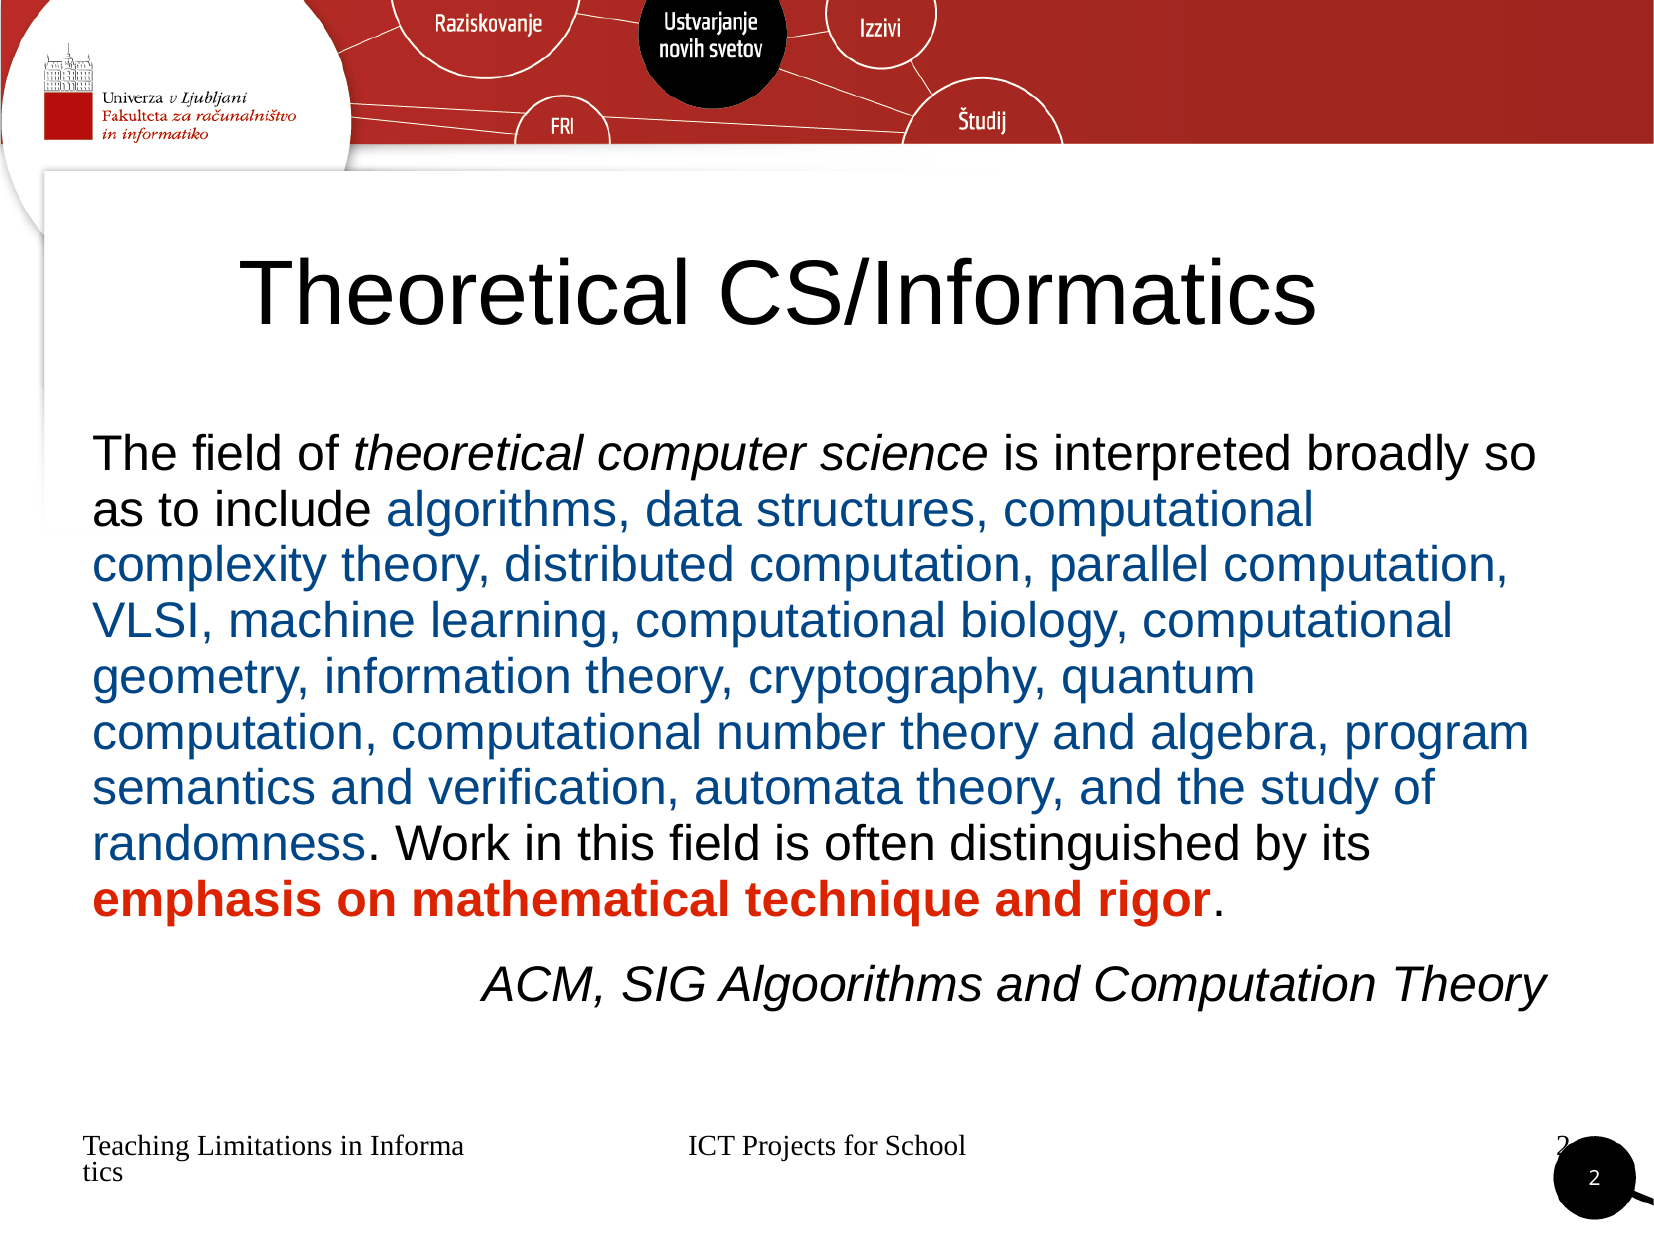

# Theoretical CS/Informatics
The field of theoretical computer science is interpreted broadly so as to include algorithms, data structures, computational complexity theory, distributed computation, parallel computation, VLSI, machine learning, computational biology, computational geometry, information theory, cryptography, quantum computation, computational number theory and algebra, program semantics and verification, automata theory, and the study of randomness. Work in this field is often distinguished by its emphasis on mathematical technique and rigor.
ACM, SIG Algoorithms and Computation Theory
Teaching Limitations in Informatics
ICT Projects for School
2